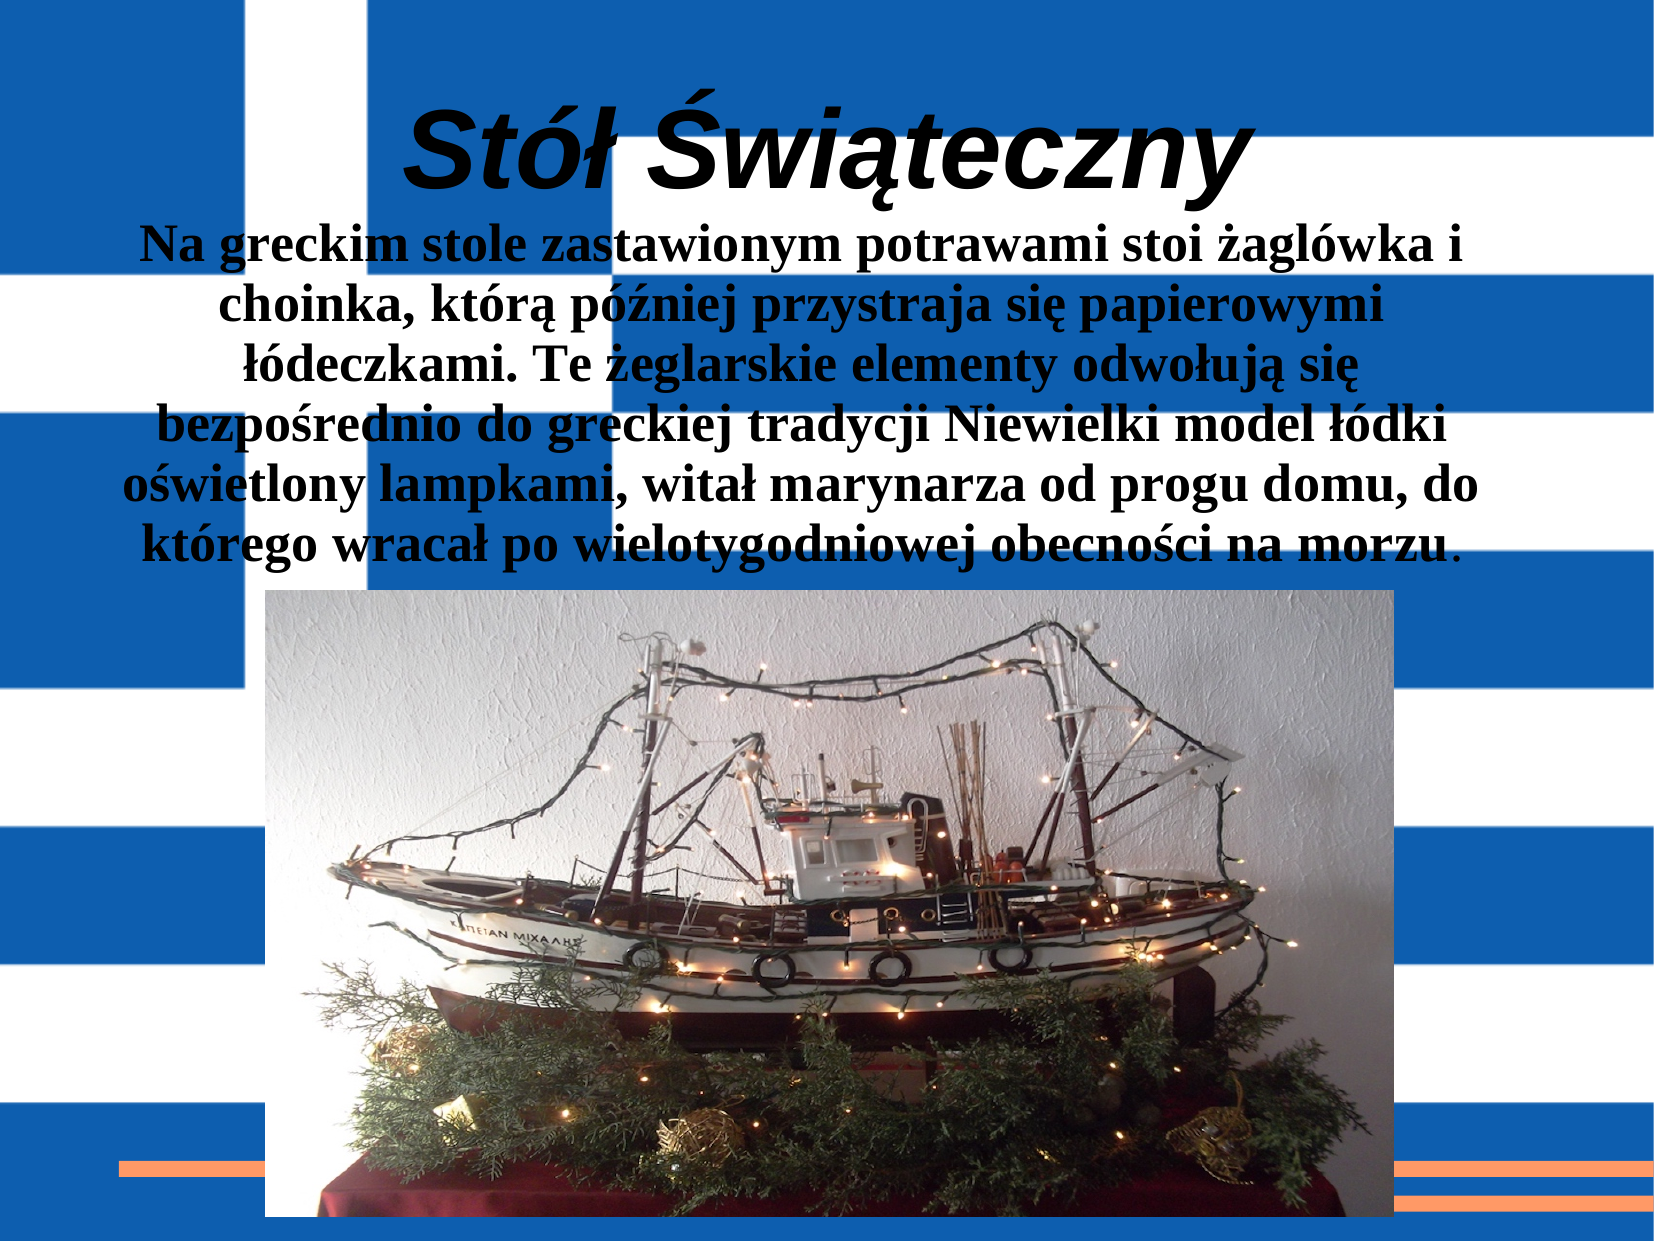

# Stół Świąteczny
Na greckim stole zastawionym potrawami stoi żaglówka i choinka, którą później przystraja się papierowymi łódeczkami. Te żeglarskie elementy odwołują się bezpośrednio do greckiej tradycji Niewielki model łódki oświetlony lampkami, witał marynarza od progu domu, do którego wracał po wielotygodniowej obecności na morzu.